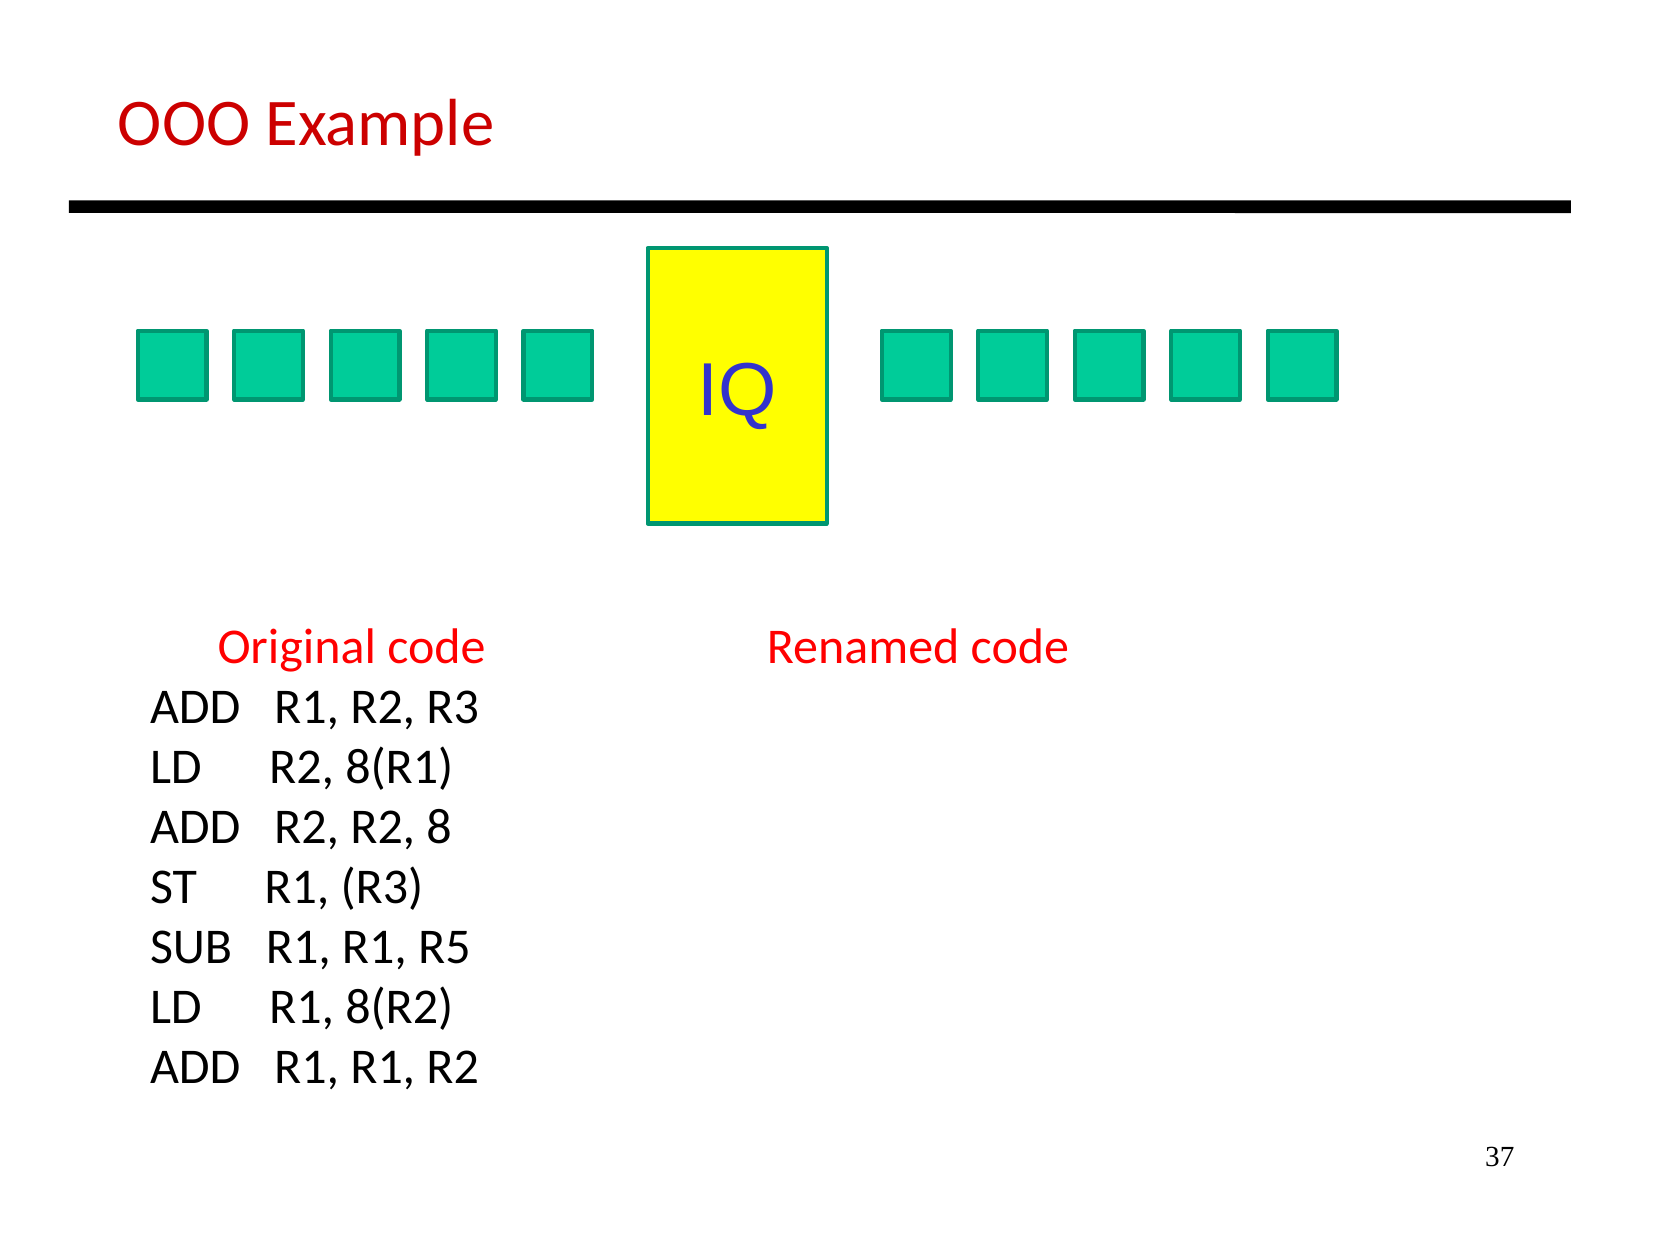

OOO Example
IQ
 Original code Renamed code
ADD R1, R2, R3
LD R2, 8(R1)
ADD R2, R2, 8
ST R1, (R3)
SUB R1, R1, R5
LD R1, 8(R2)
ADD R1, R1, R2